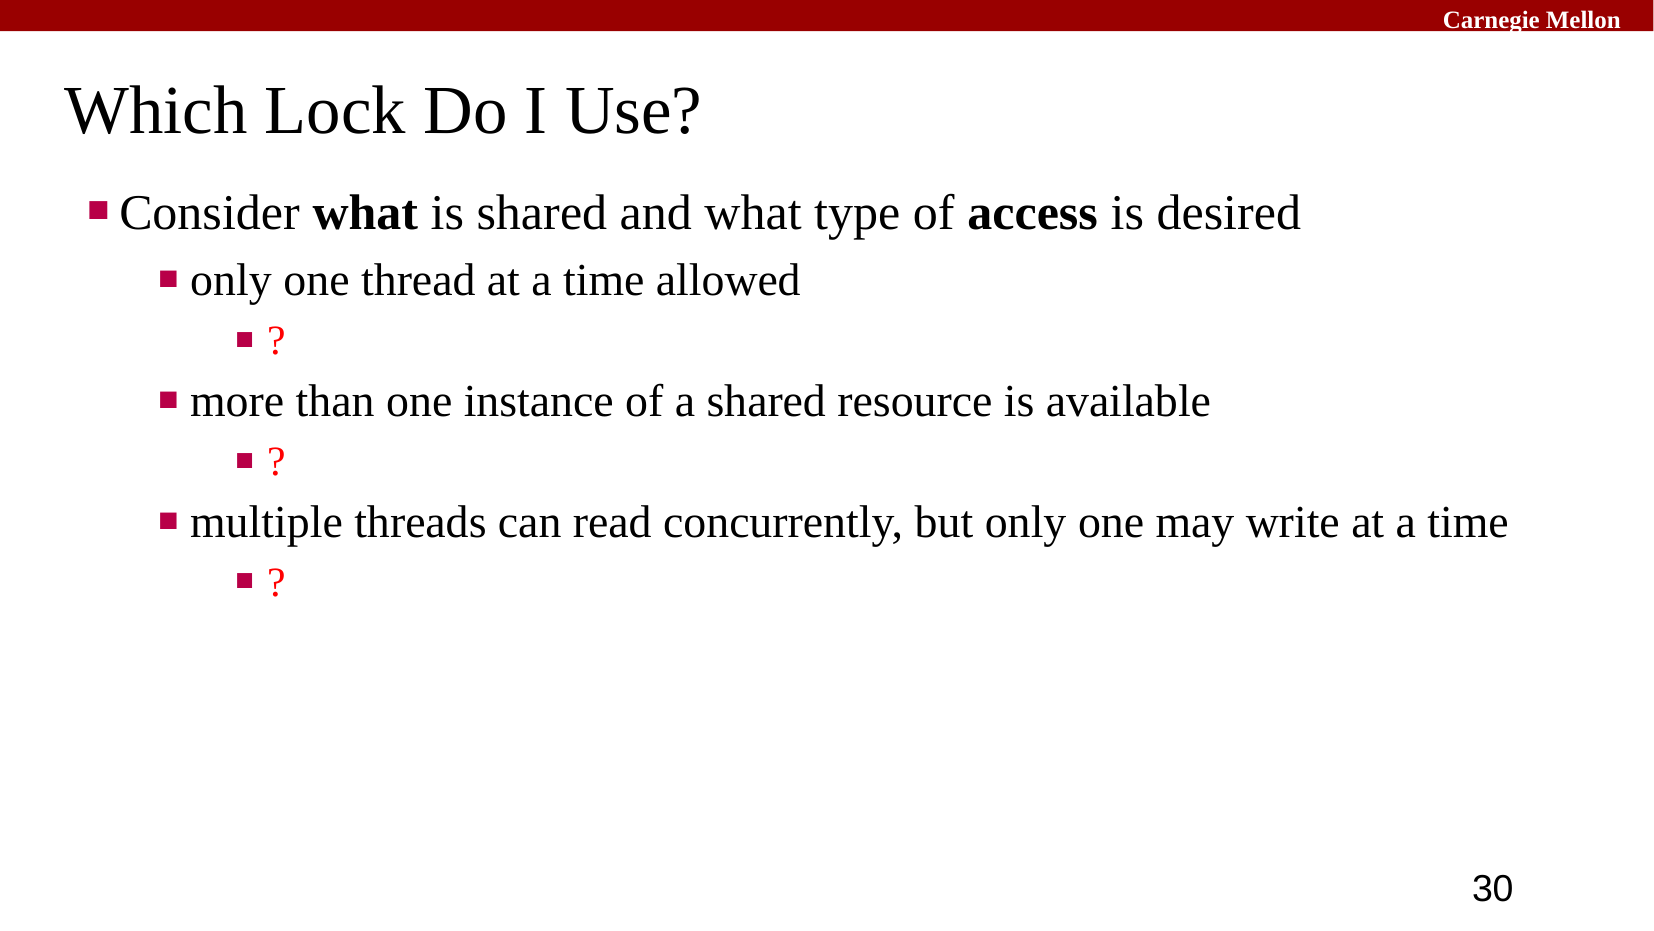

# Which Lock Do I Use?
Consider what is shared and what type of access is desired
only one thread at a time allowed
?
more than one instance of a shared resource is available
?
multiple threads can read concurrently, but only one may write at a time
?